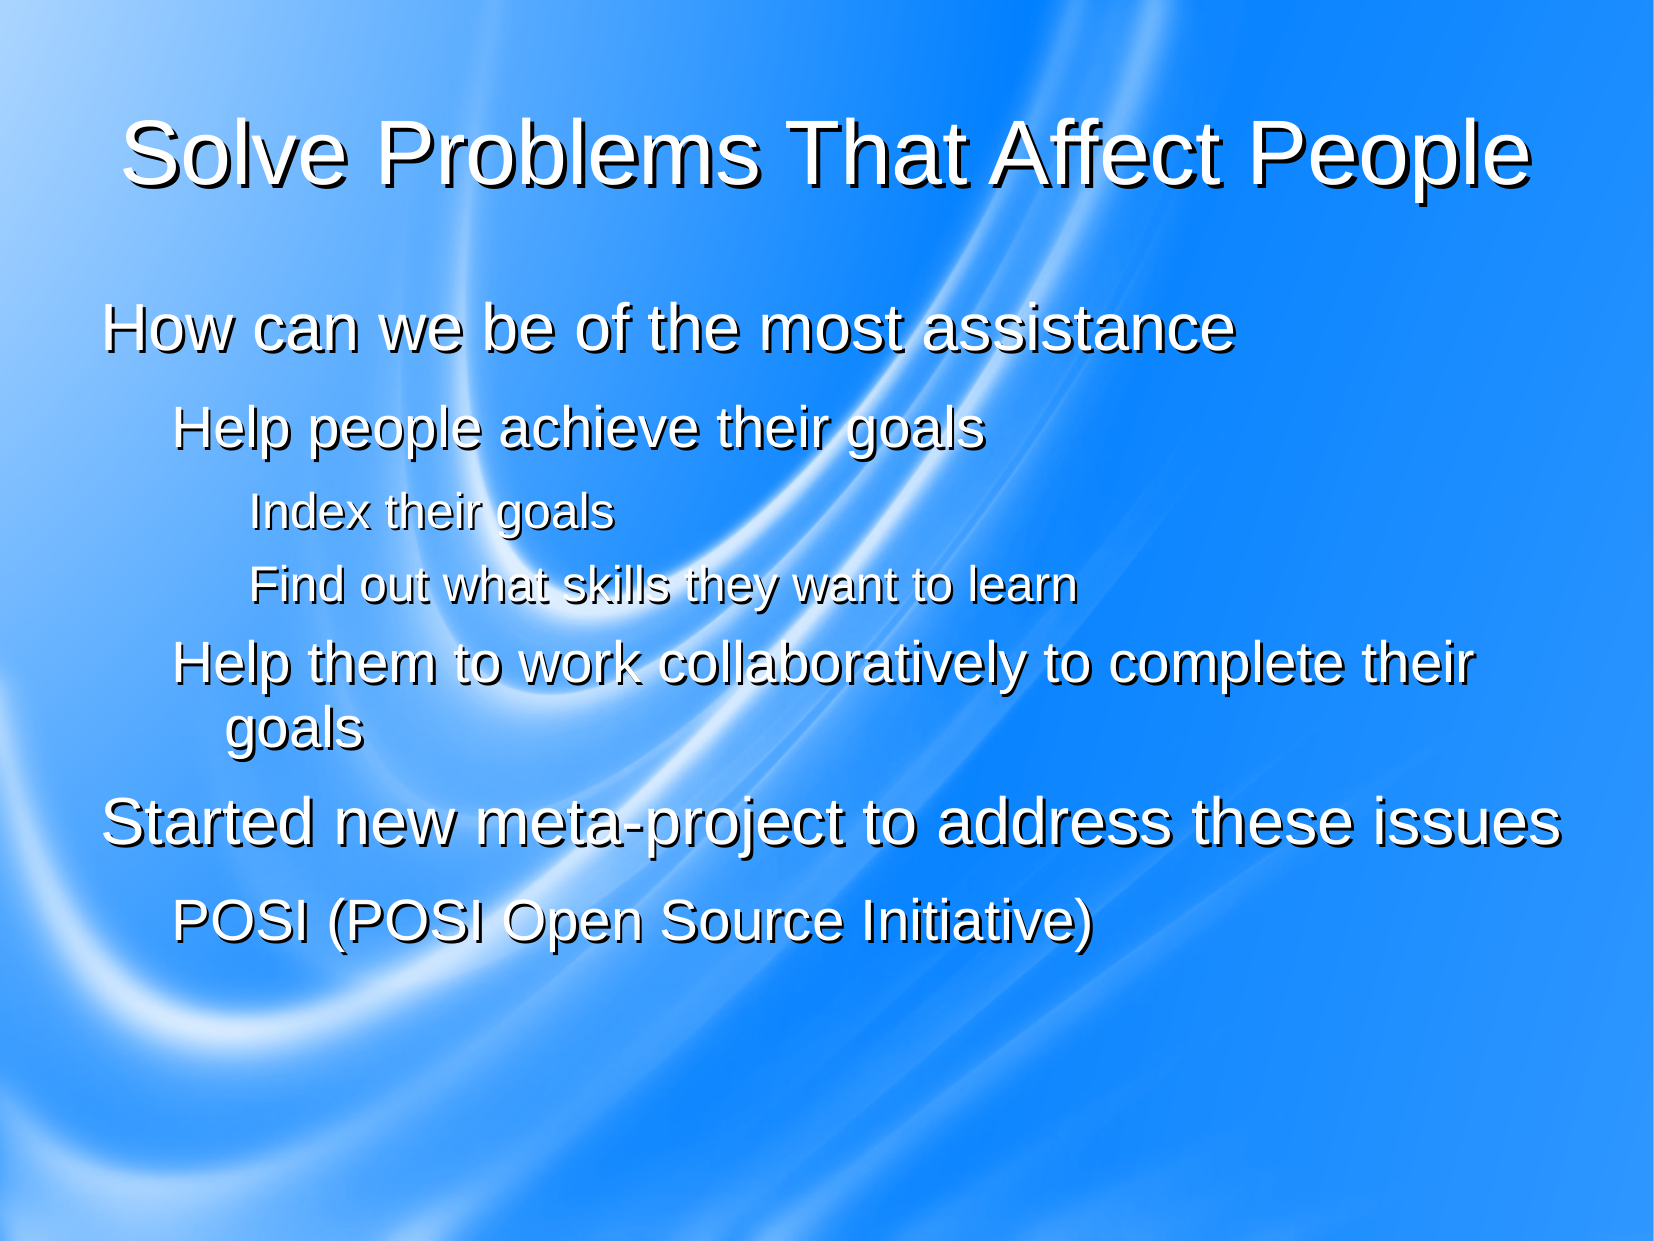

# Solve Problems That Affect People
How can we be of the most assistance
Help people achieve their goals
Index their goals
Find out what skills they want to learn
Help them to work collaboratively to complete their goals
Started new meta-project to address these issues
POSI (POSI Open Source Initiative)